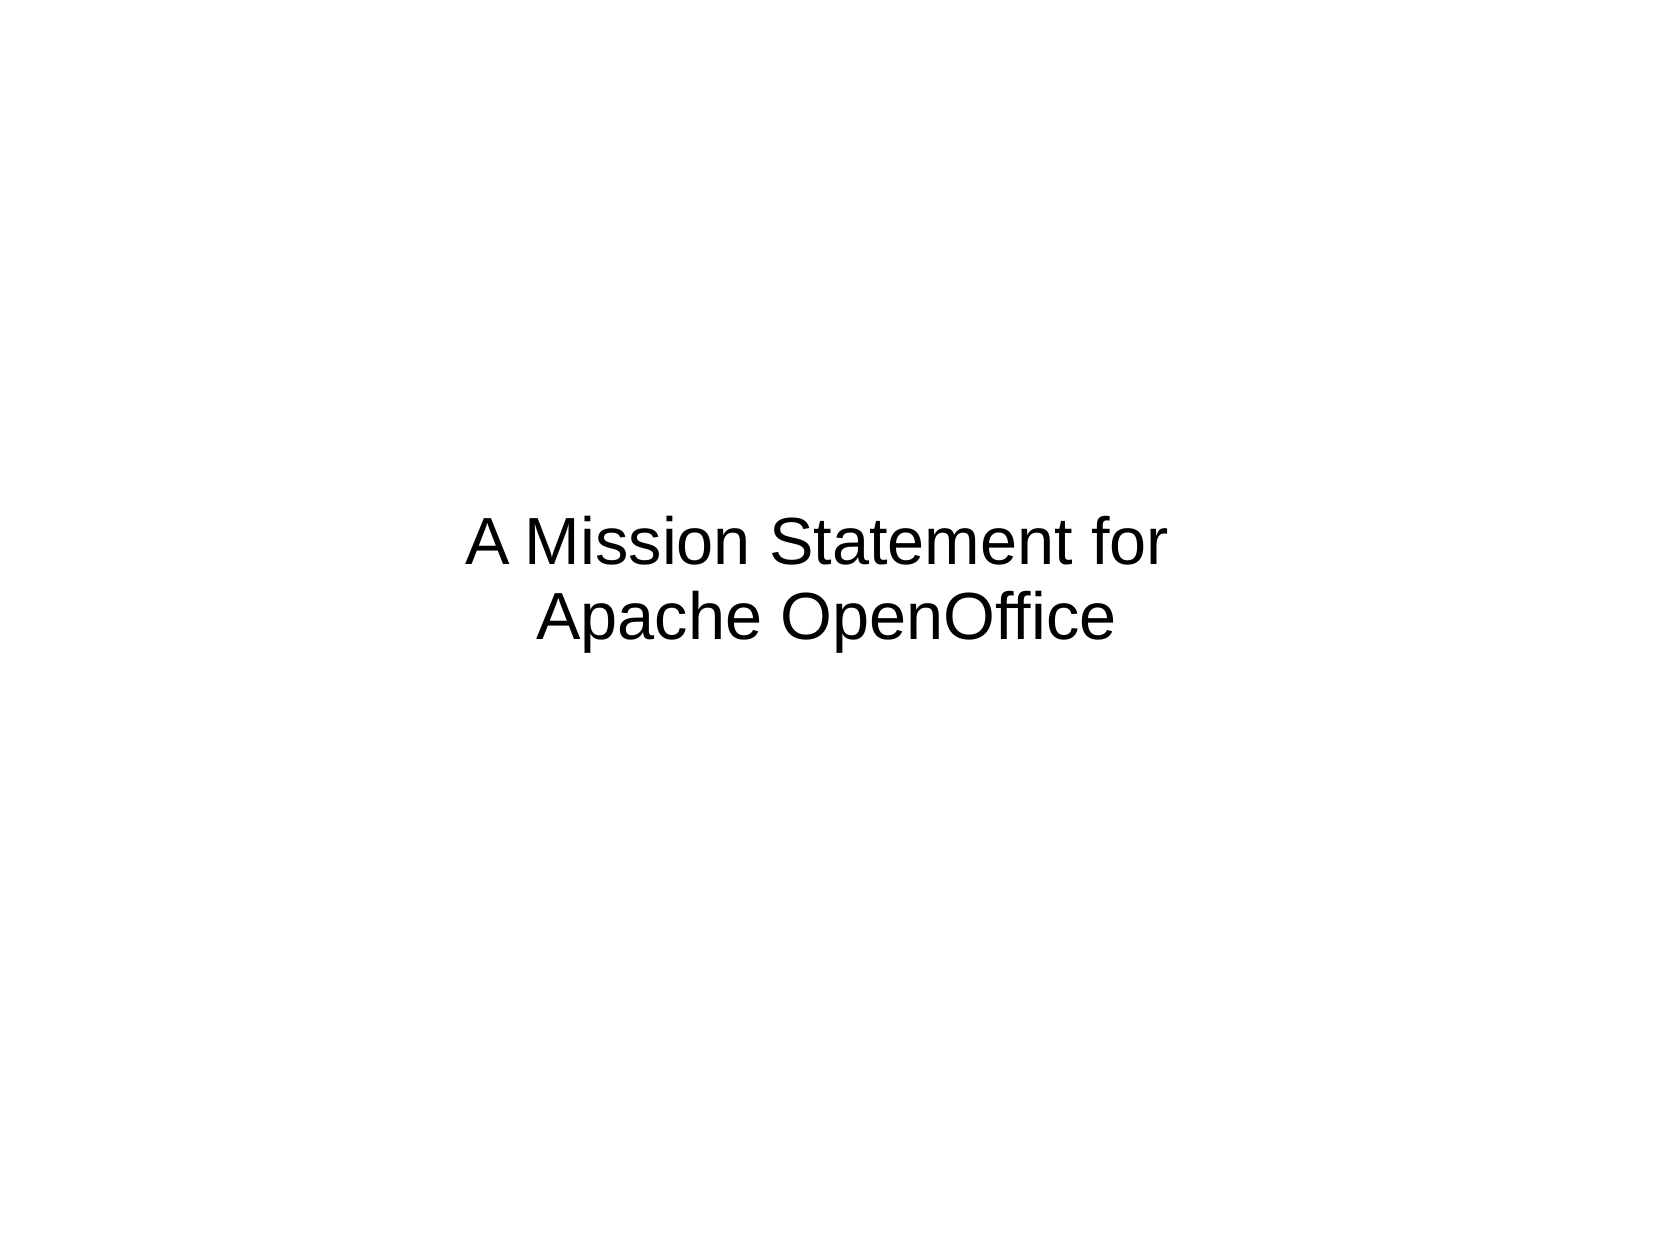

# A Mission Statement for
Apache OpenOffice